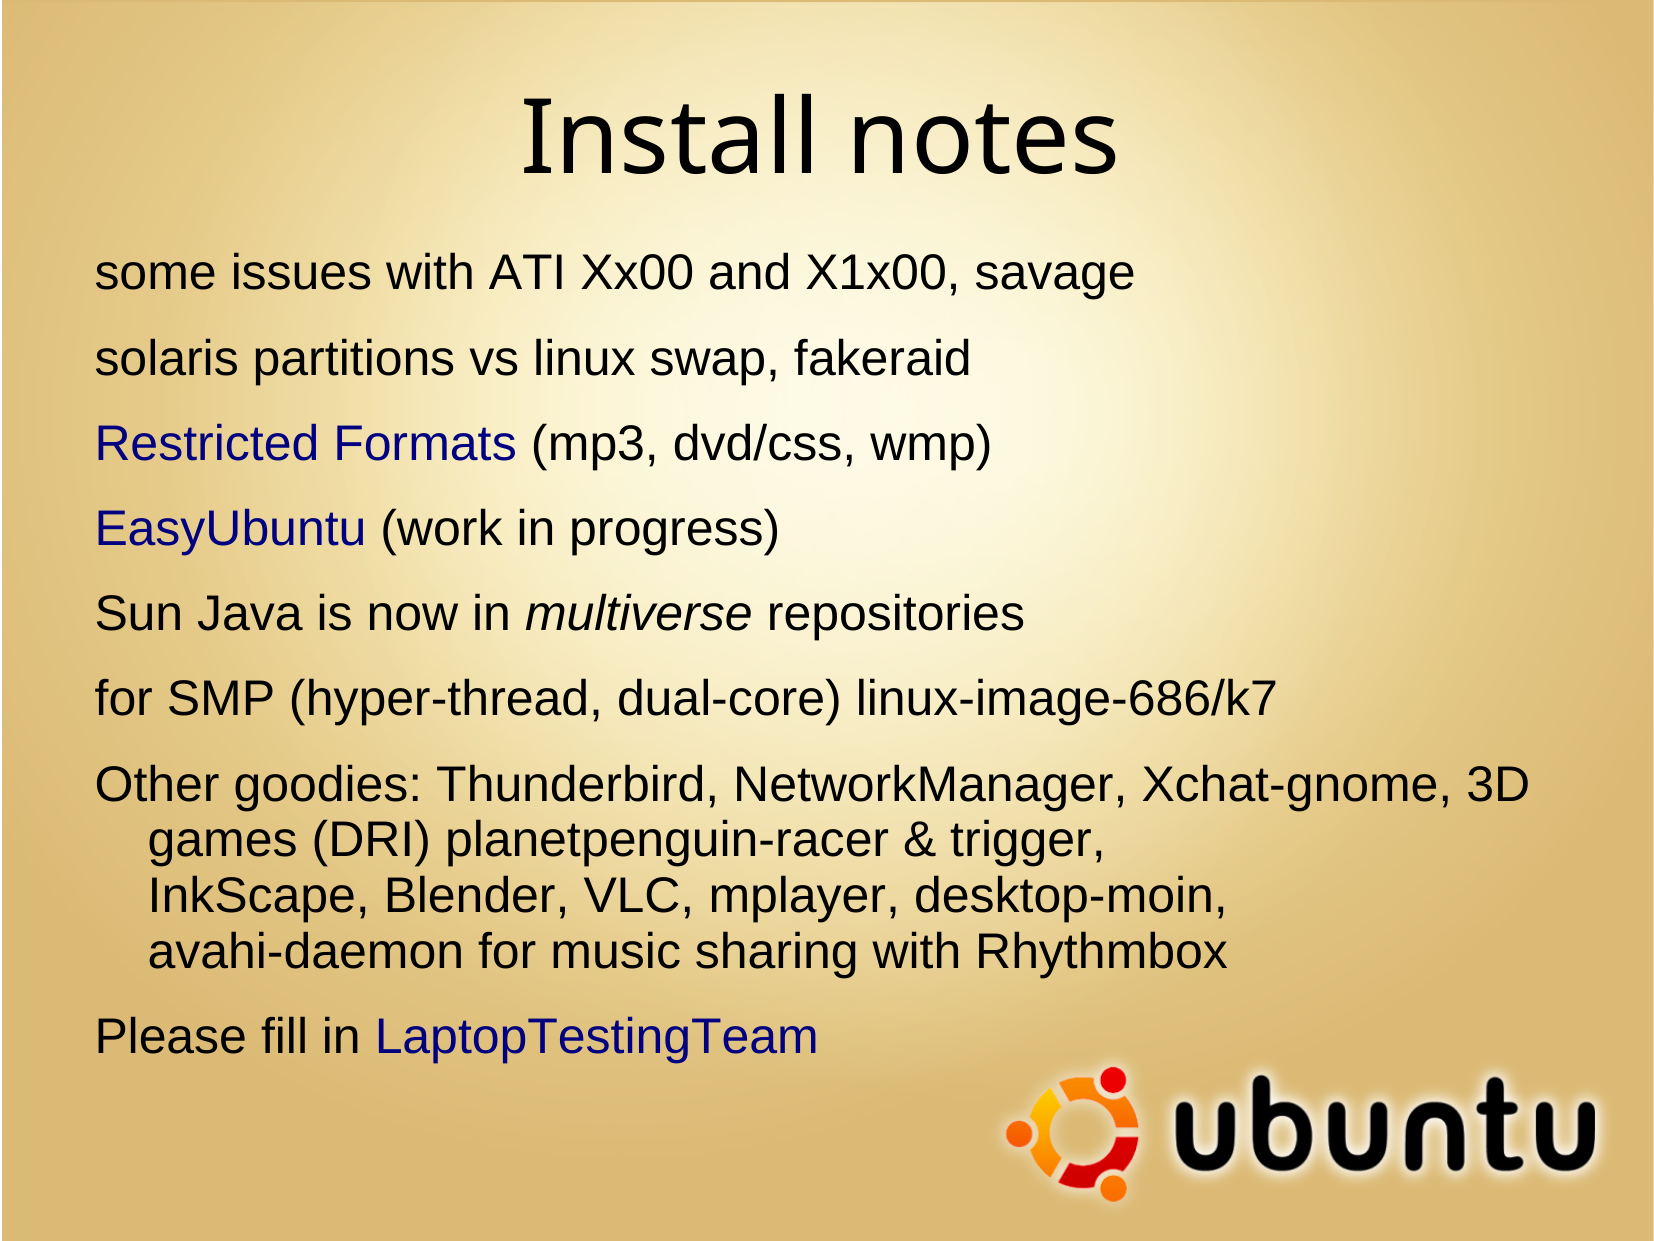

# Install notes
some issues with ATI Xx00 and X1x00, savage
solaris partitions vs linux swap, fakeraid
Restricted Formats (mp3, dvd/css, wmp)
EasyUbuntu (work in progress)
Sun Java is now in multiverse repositories
for SMP (hyper-thread, dual-core) linux-image-686/k7
Other goodies: Thunderbird, NetworkManager, Xchat-gnome, 3D games (DRI) planetpenguin-racer & trigger,
InkScape, Blender, VLC, mplayer, desktop-moin,
avahi-daemon for music sharing with Rhythmbox
Please fill in LaptopTestingTeam